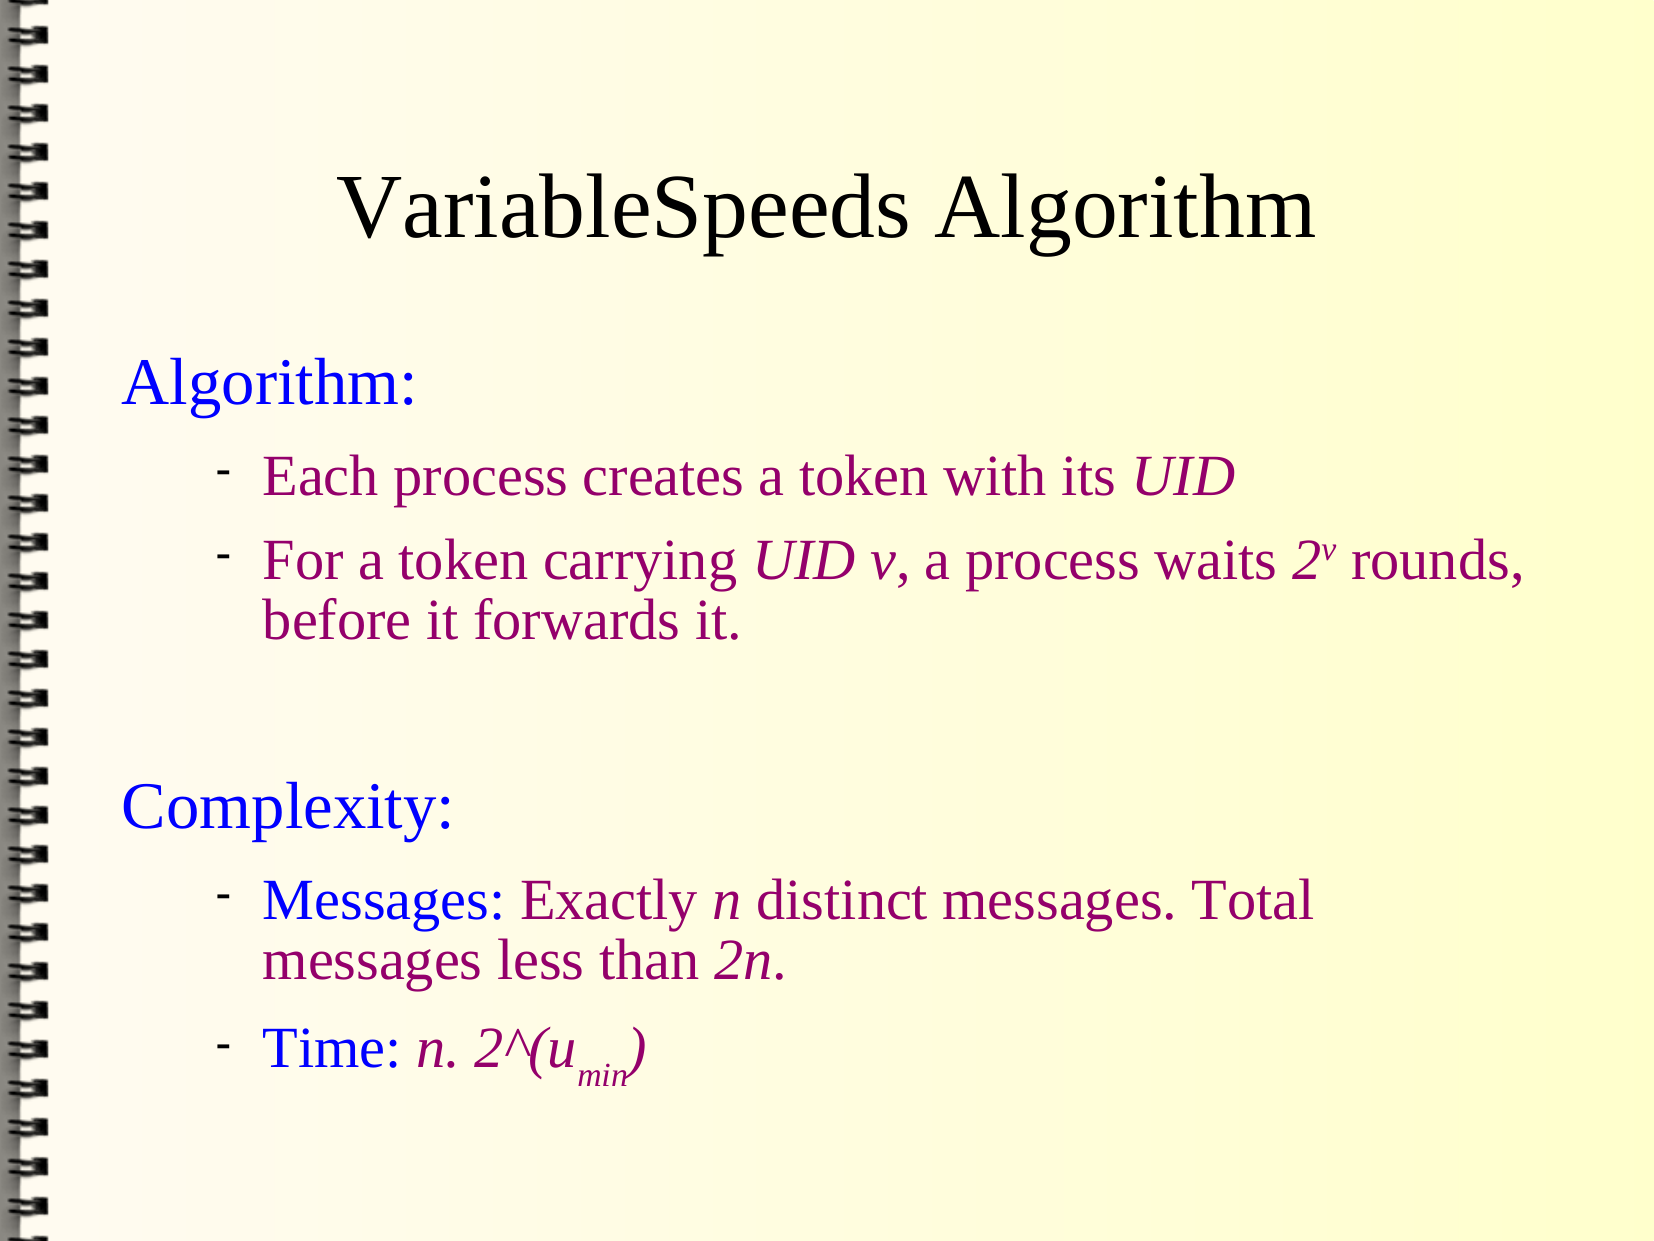

# VariableSpeeds Algorithm
Algorithm:
Each process creates a token with its UID
For a token carrying UID v, a process waits 2v rounds, before it forwards it.
Complexity:
Messages: Exactly n distinct messages. Total messages less than 2n.
Time: n. 2^(umin)